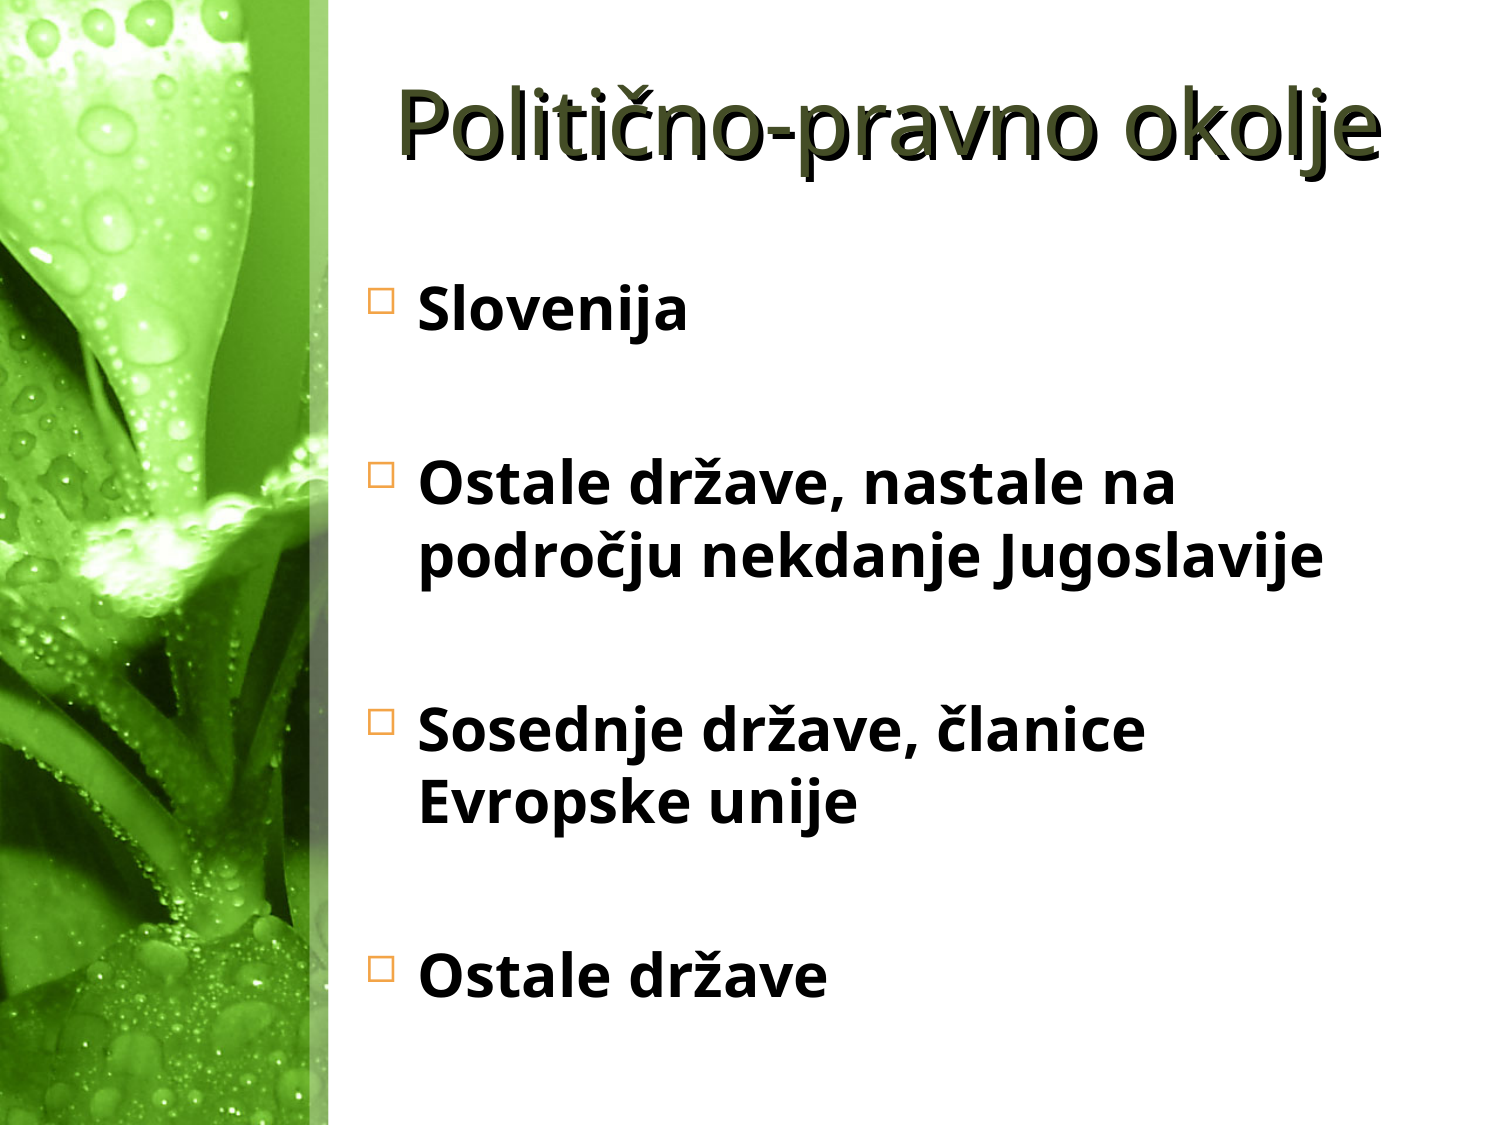

# Politično-pravno okolje
Slovenija
Ostale države, nastale na področju nekdanje Jugoslavije
Sosednje države, članice Evropske unije
Ostale države